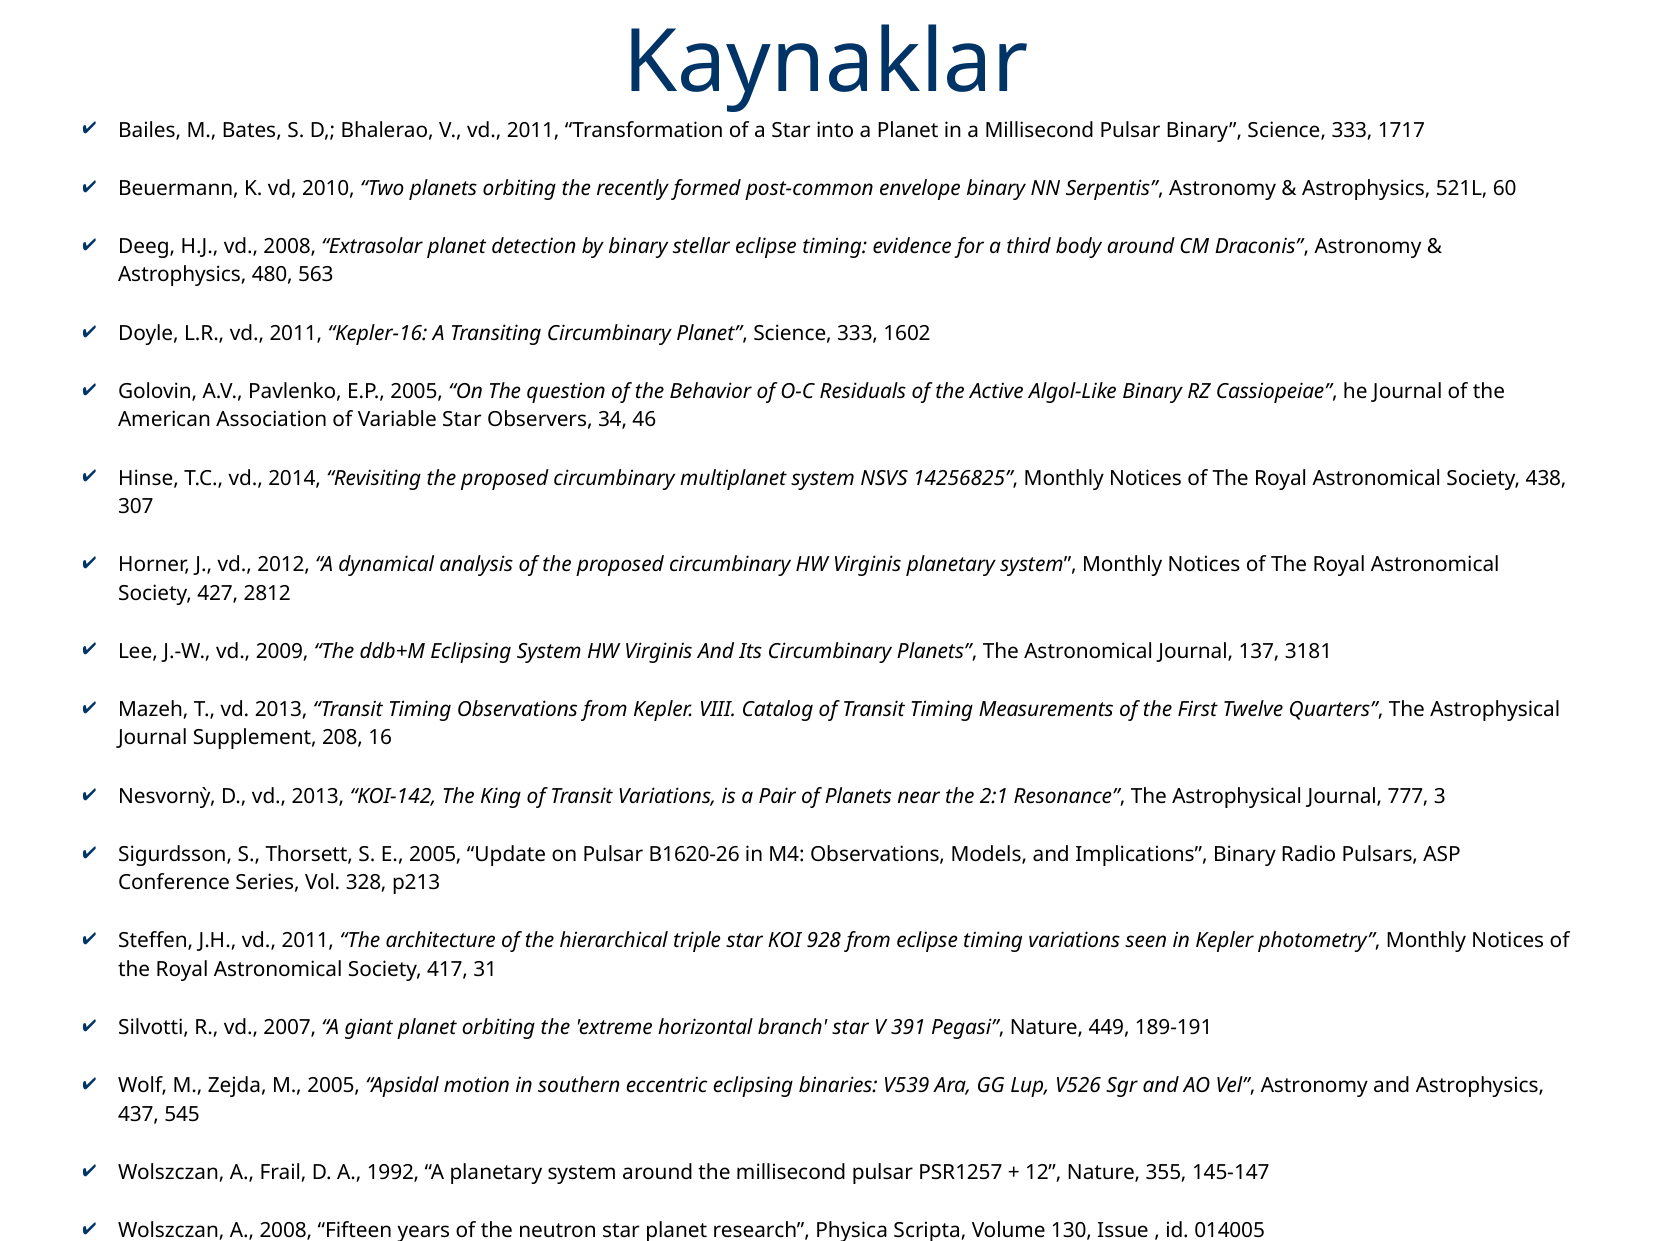

# Kaynaklar
Bailes, M., Bates, S. D,; Bhalerao, V., vd., 2011, “Transformation of a Star into a Planet in a Millisecond Pulsar Binary”, Science, 333, 1717
Beuermann, K. vd, 2010, “Two planets orbiting the recently formed post-common envelope binary NN Serpentis”, Astronomy & Astrophysics, 521L, 60
Deeg, H.J., vd., 2008, “Extrasolar planet detection by binary stellar eclipse timing: evidence for a third body around CM Draconis”, Astronomy & Astrophysics, 480, 563
Doyle, L.R., vd., 2011, “Kepler-16: A Transiting Circumbinary Planet”, Science, 333, 1602
Golovin, A.V., Pavlenko, E.P., 2005, “On The question of the Behavior of O-C Residuals of the Active Algol-Like Binary RZ Cassiopeiae”, he Journal of the American Association of Variable Star Observers, 34, 46
Hinse, T.C., vd., 2014, “Revisiting the proposed circumbinary multiplanet system NSVS 14256825”, Monthly Notices of The Royal Astronomical Society, 438, 307
Horner, J., vd., 2012, “A dynamical analysis of the proposed circumbinary HW Virginis planetary system”, Monthly Notices of The Royal Astronomical Society, 427, 2812
Lee, J.-W., vd., 2009, “The ddb+M Eclipsing System HW Virginis And Its Circumbinary Planets”, The Astronomical Journal, 137, 3181
Mazeh, T., vd. 2013, “Transit Timing Observations from Kepler. VIII. Catalog of Transit Timing Measurements of the First Twelve Quarters”, The Astrophysical Journal Supplement, 208, 16
Nesvornỳ, D., vd., 2013, “KOI-142, The King of Transit Variations, is a Pair of Planets near the 2:1 Resonance”, The Astrophysical Journal, 777, 3
Sigurdsson, S., Thorsett, S. E., 2005, “Update on Pulsar B1620-26 in M4: Observations, Models, and Implications”, Binary Radio Pulsars, ASP Conference Series, Vol. 328, p213
Steffen, J.H., vd., 2011, “The architecture of the hierarchical triple star KOI 928 from eclipse timing variations seen in Kepler photometry”, Monthly Notices of the Royal Astronomical Society, 417, 31
Silvotti, R., vd., 2007, “A giant planet orbiting the 'extreme horizontal branch' star V 391 Pegasi”, Nature, 449, 189-191
Wolf, M., Zejda, M., 2005, “Apsidal motion in southern eccentric eclipsing binaries: V539 Ara, GG Lup, V526 Sgr and AO Vel”, Astronomy and Astrophysics, 437, 545
Wolszczan, A., Frail, D. A., 1992, “A planetary system around the millisecond pulsar PSR1257 + 12”, Nature, 355, 145-147
Wolszczan, A., 2008, “Fifteen years of the neutron star planet research”, Physica Scripta, Volume 130, Issue , id. 014005